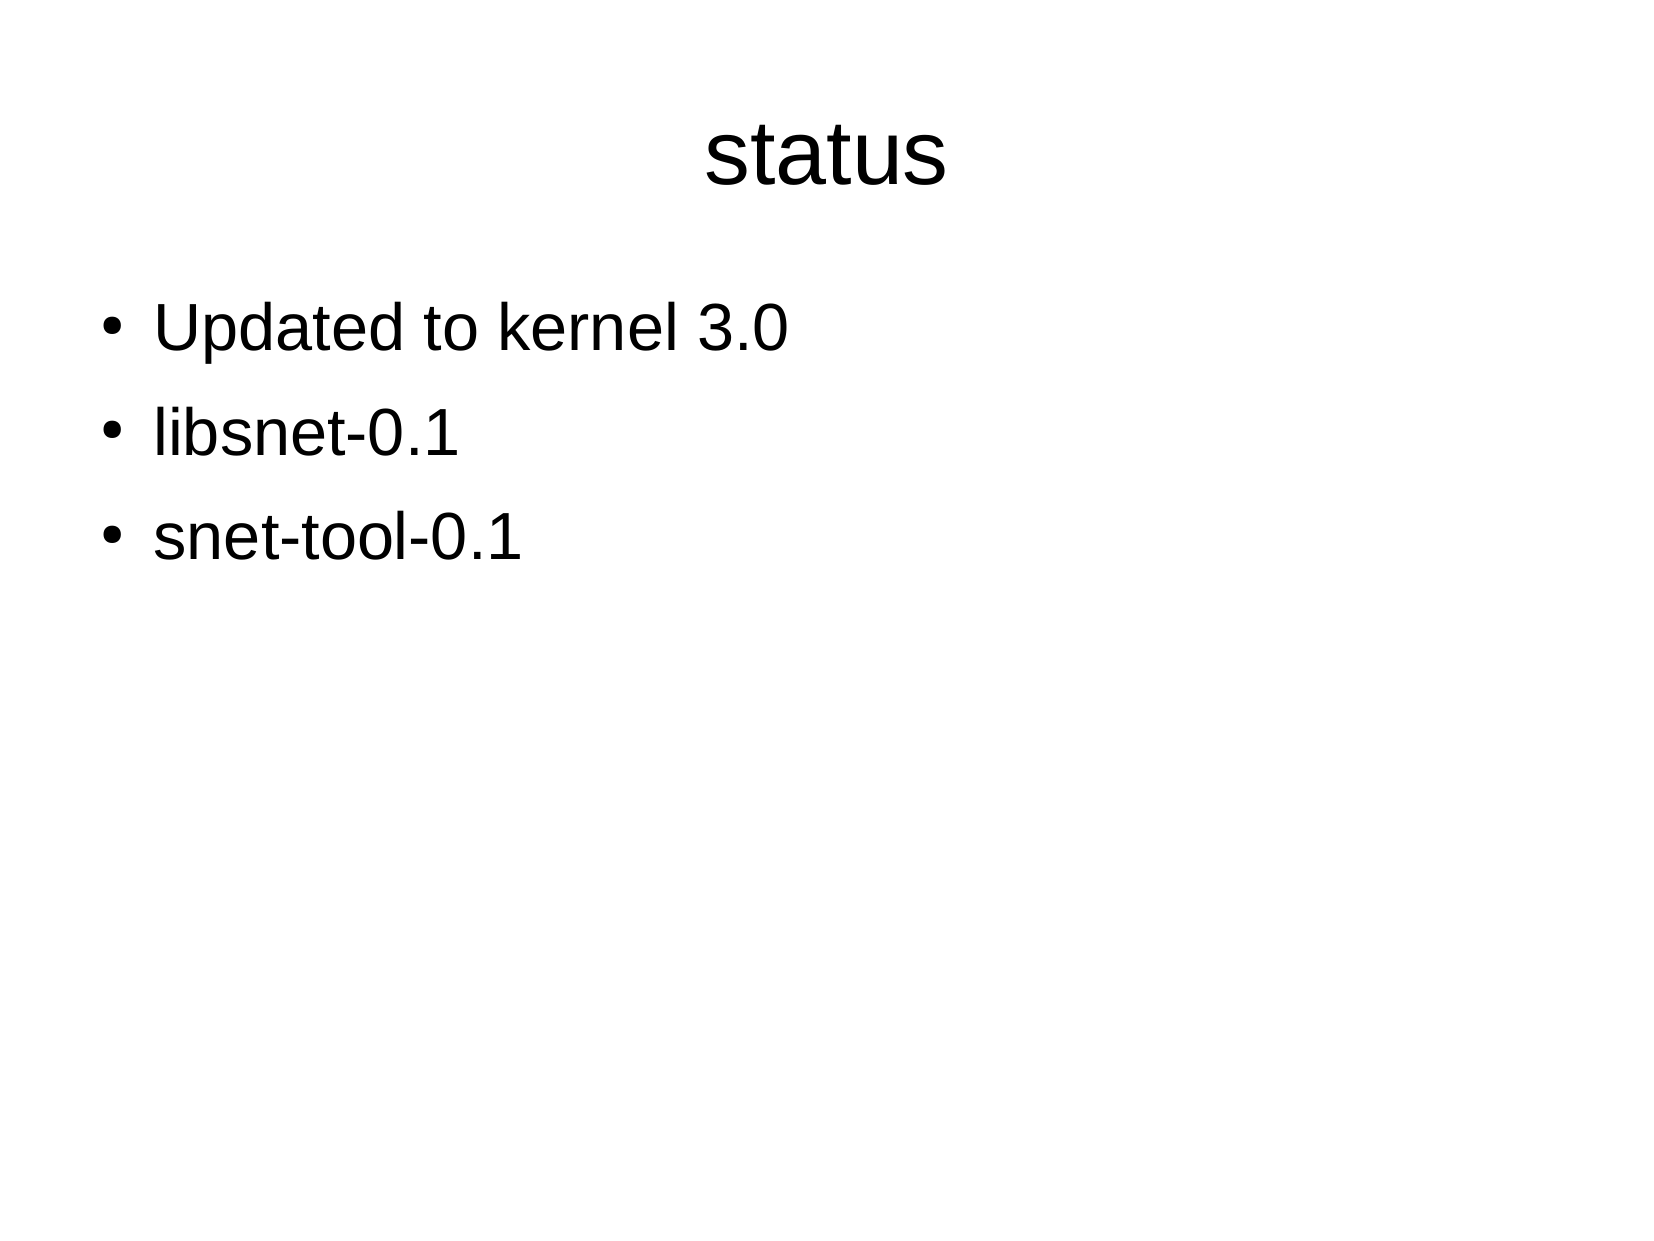

# status
Updated to kernel 3.0
libsnet-0.1
snet-tool-0.1